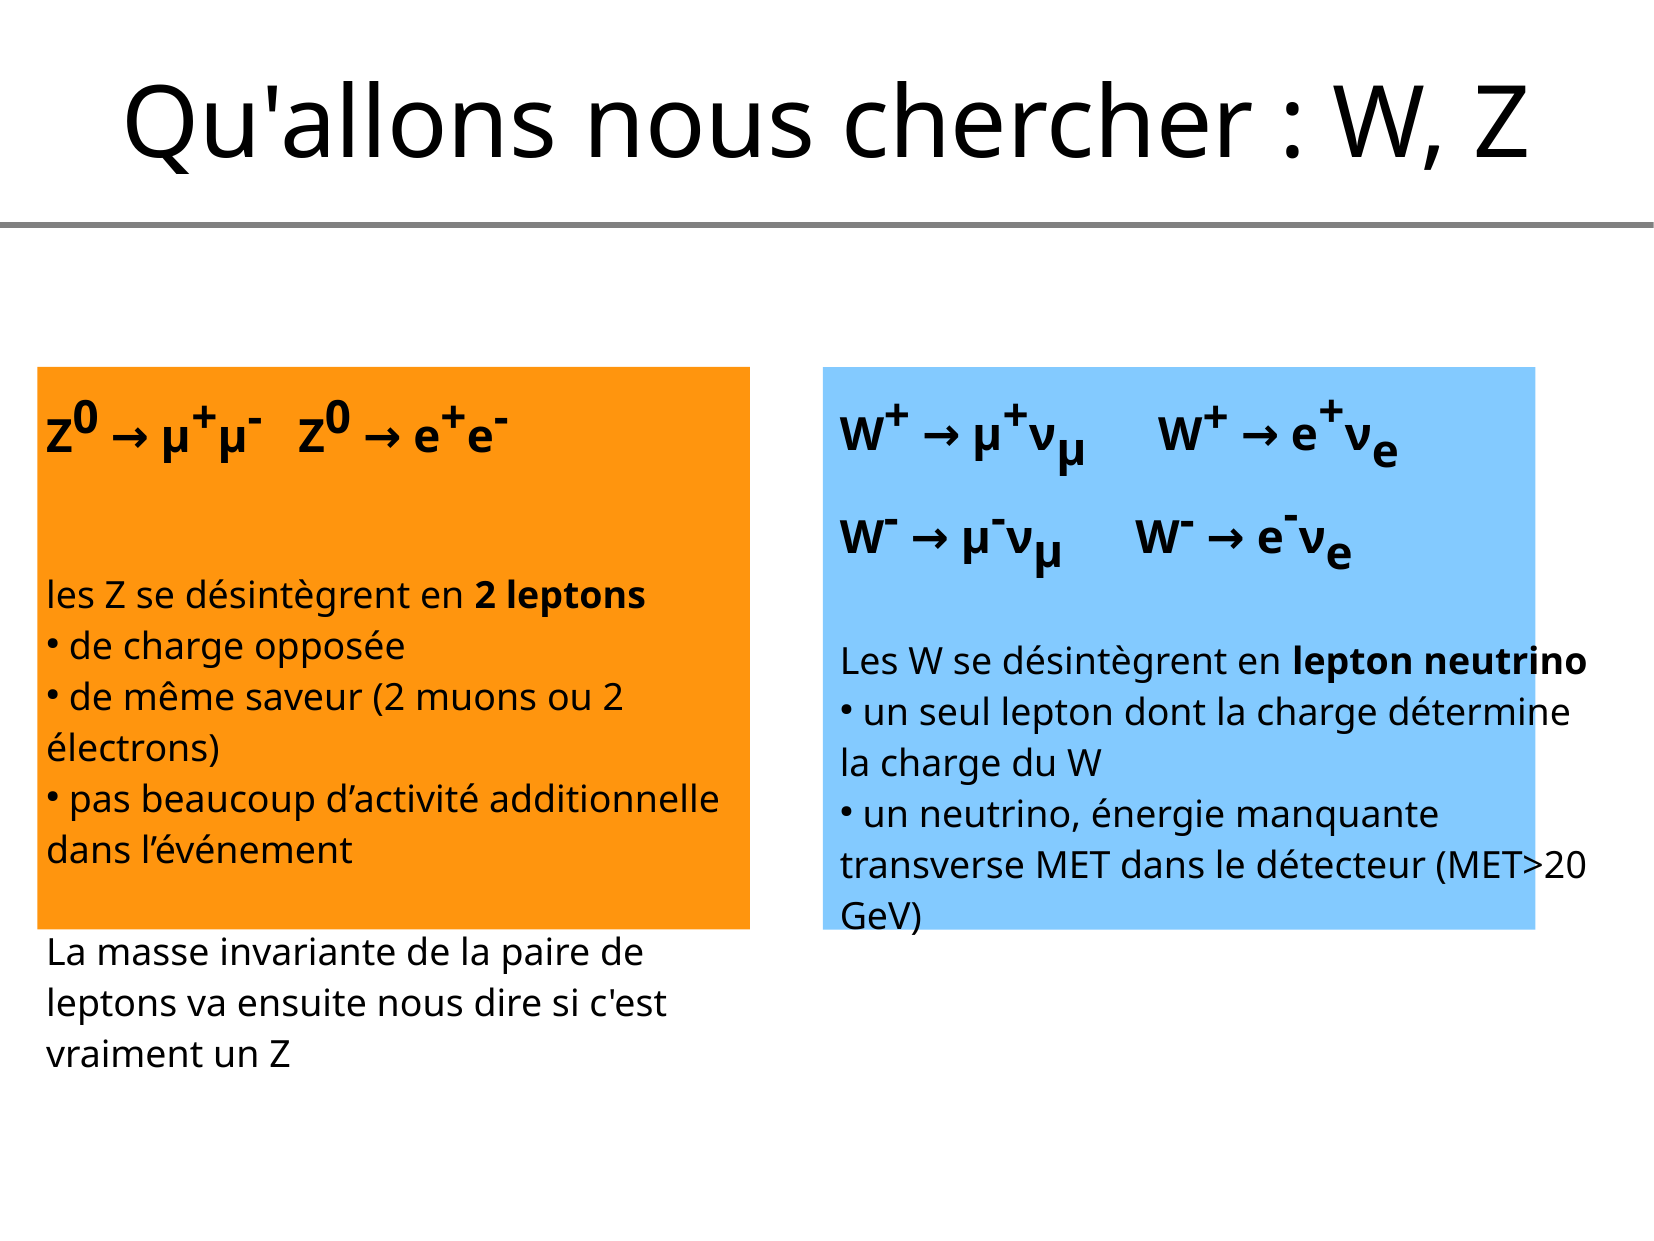

Qu'allons nous chercher : W, Z
W+ → μ+νμ W+ → e+νe
W- → μ-νμ W- → e-νe
Les W se désintègrent en lepton neutrino
 un seul lepton dont la charge détermine la charge du W
 un neutrino, énergie manquante transverse MET dans le détecteur (MET>20 GeV)
Z0 → μ+μ- Z0 → e+e-
les Z se désintègrent en 2 leptons
 de charge opposée
 de même saveur (2 muons ou 2 électrons)
 pas beaucoup d’activité additionnelle dans l’événement
La masse invariante de la paire de leptons va ensuite nous dire si c'est vraiment un Z